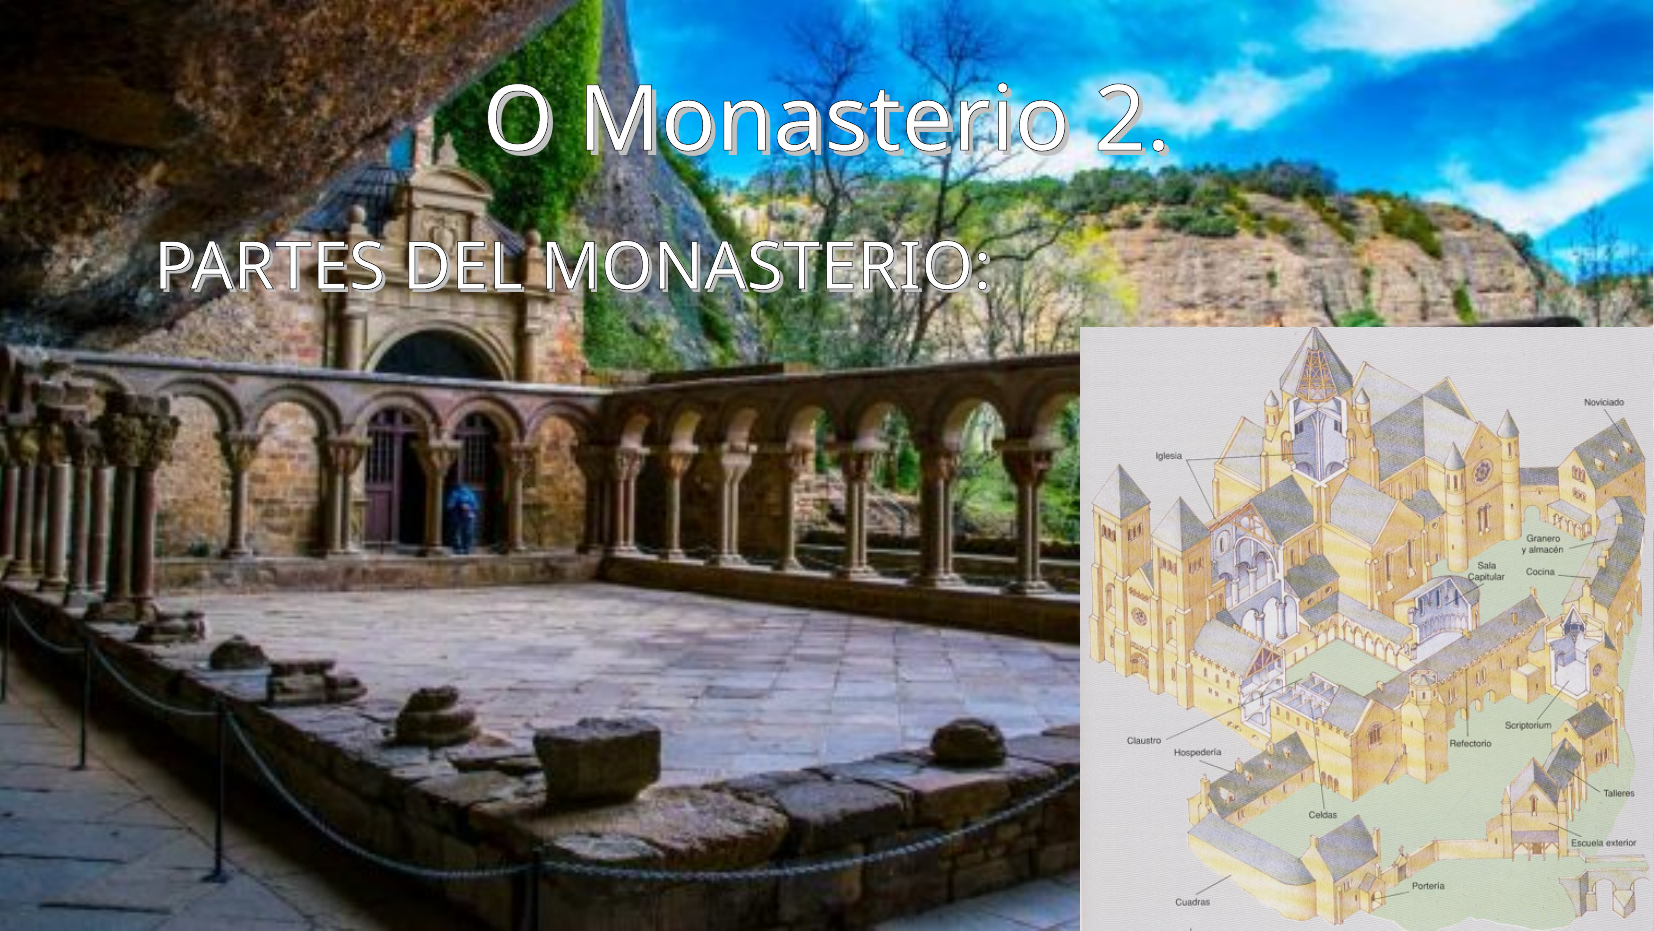

# O Monasterio 2.
PARTES DEL MONASTERIO: